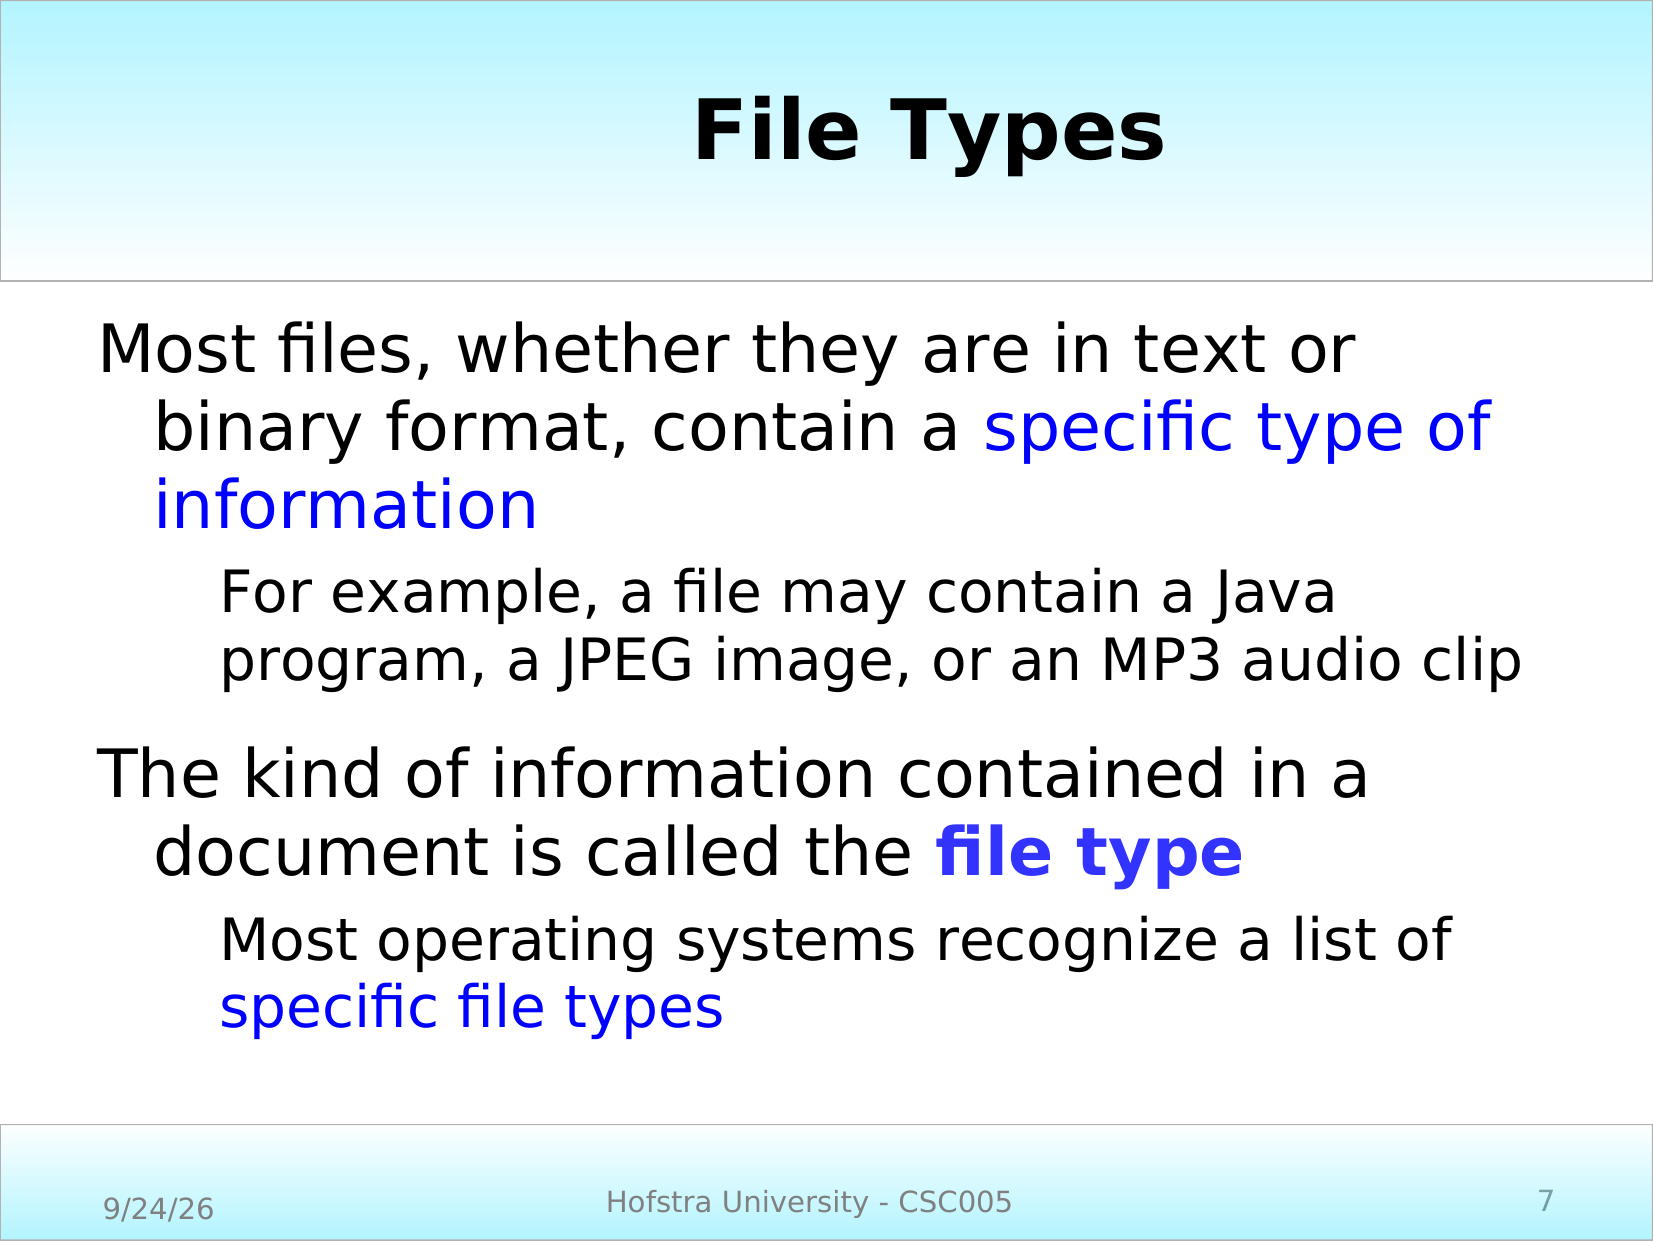

# File Types
Most files, whether they are in text or binary format, contain a specific type of information
	For example, a file may contain a Java program, a JPEG image, or an MP3 audio clip
The kind of information contained in a document is called the file type
	Most operating systems recognize a list of specific file types
7
Hofstra University - CSC005